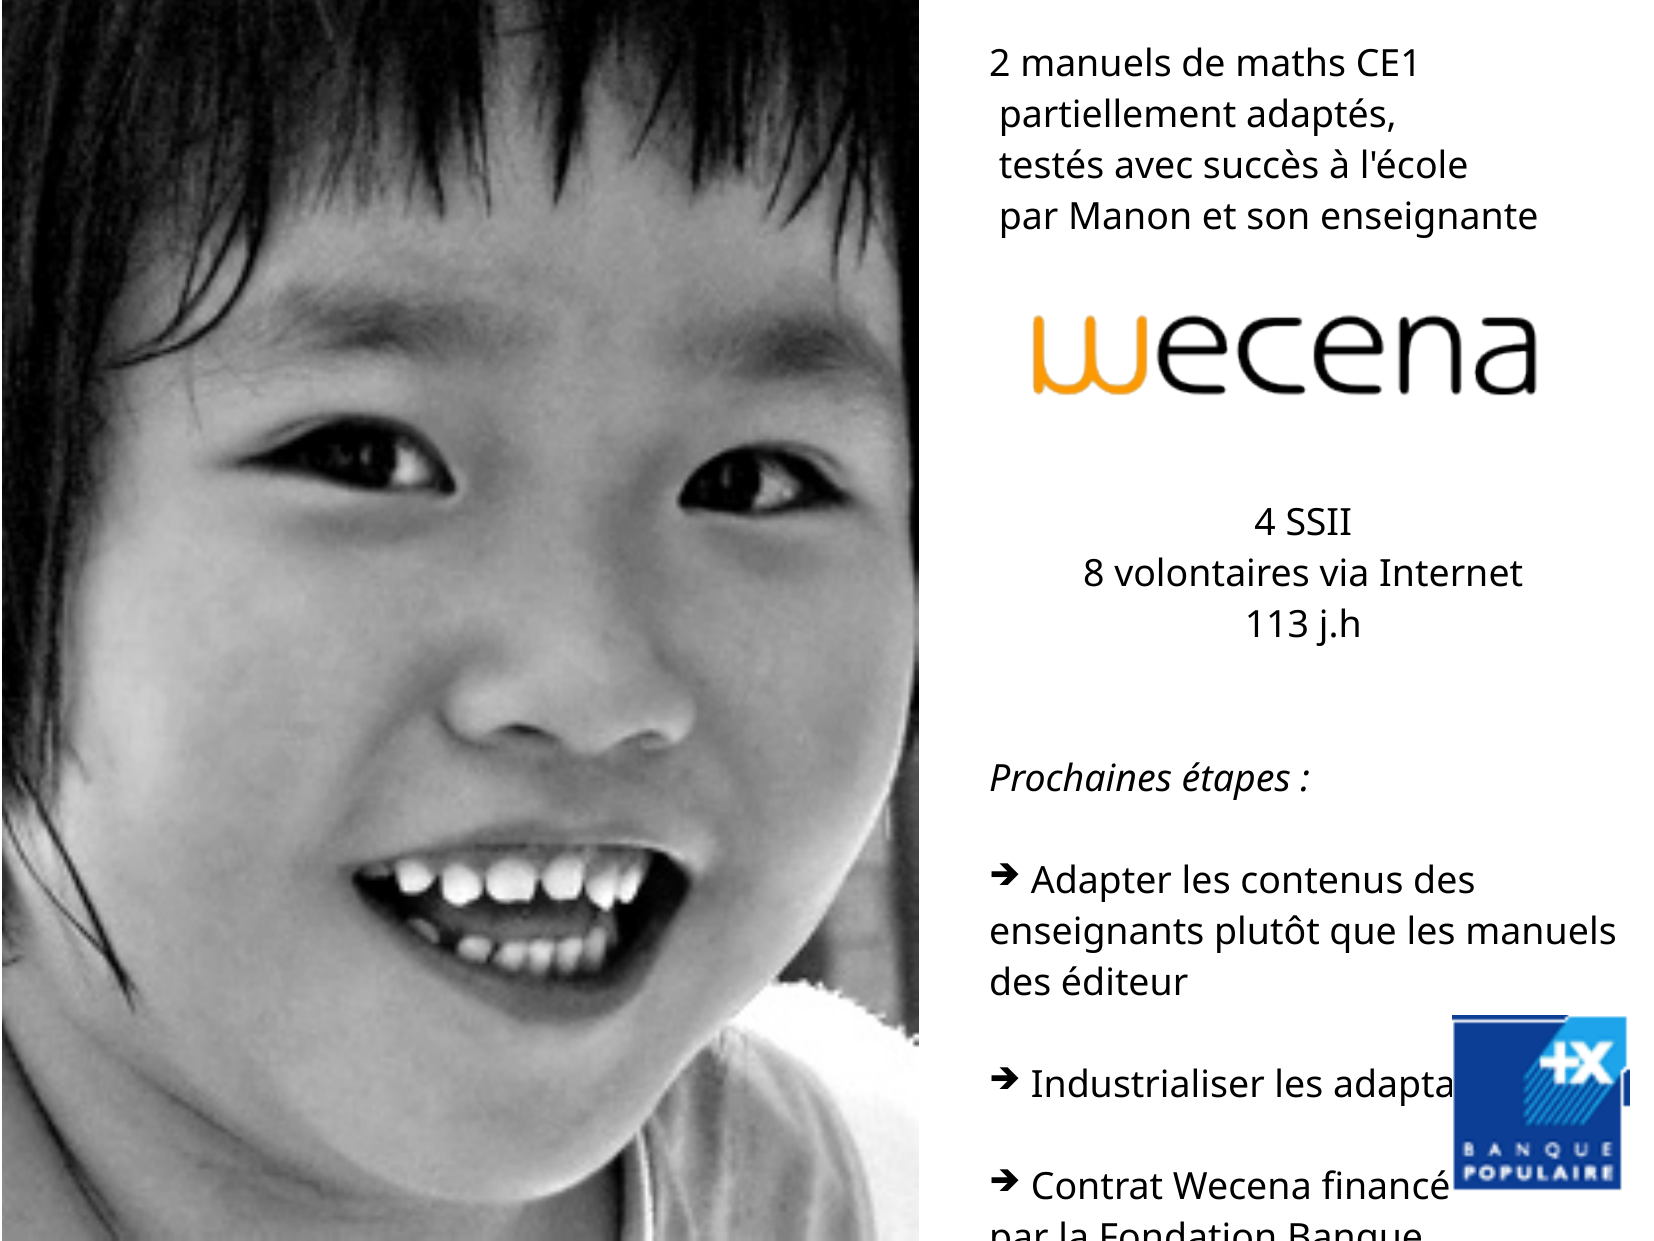

2 manuels de maths CE1
 partiellement adaptés,
 testés avec succès à l'école
 par Manon et son enseignante
4 SSII
8 volontaires via Internet
113 j.h
Prochaines étapes :
 Adapter les contenus des enseignants plutôt que les manuels des éditeur
 Industrialiser les adaptations
 Contrat Wecena financé
par la Fondation Banque
Populaire (25 k€)